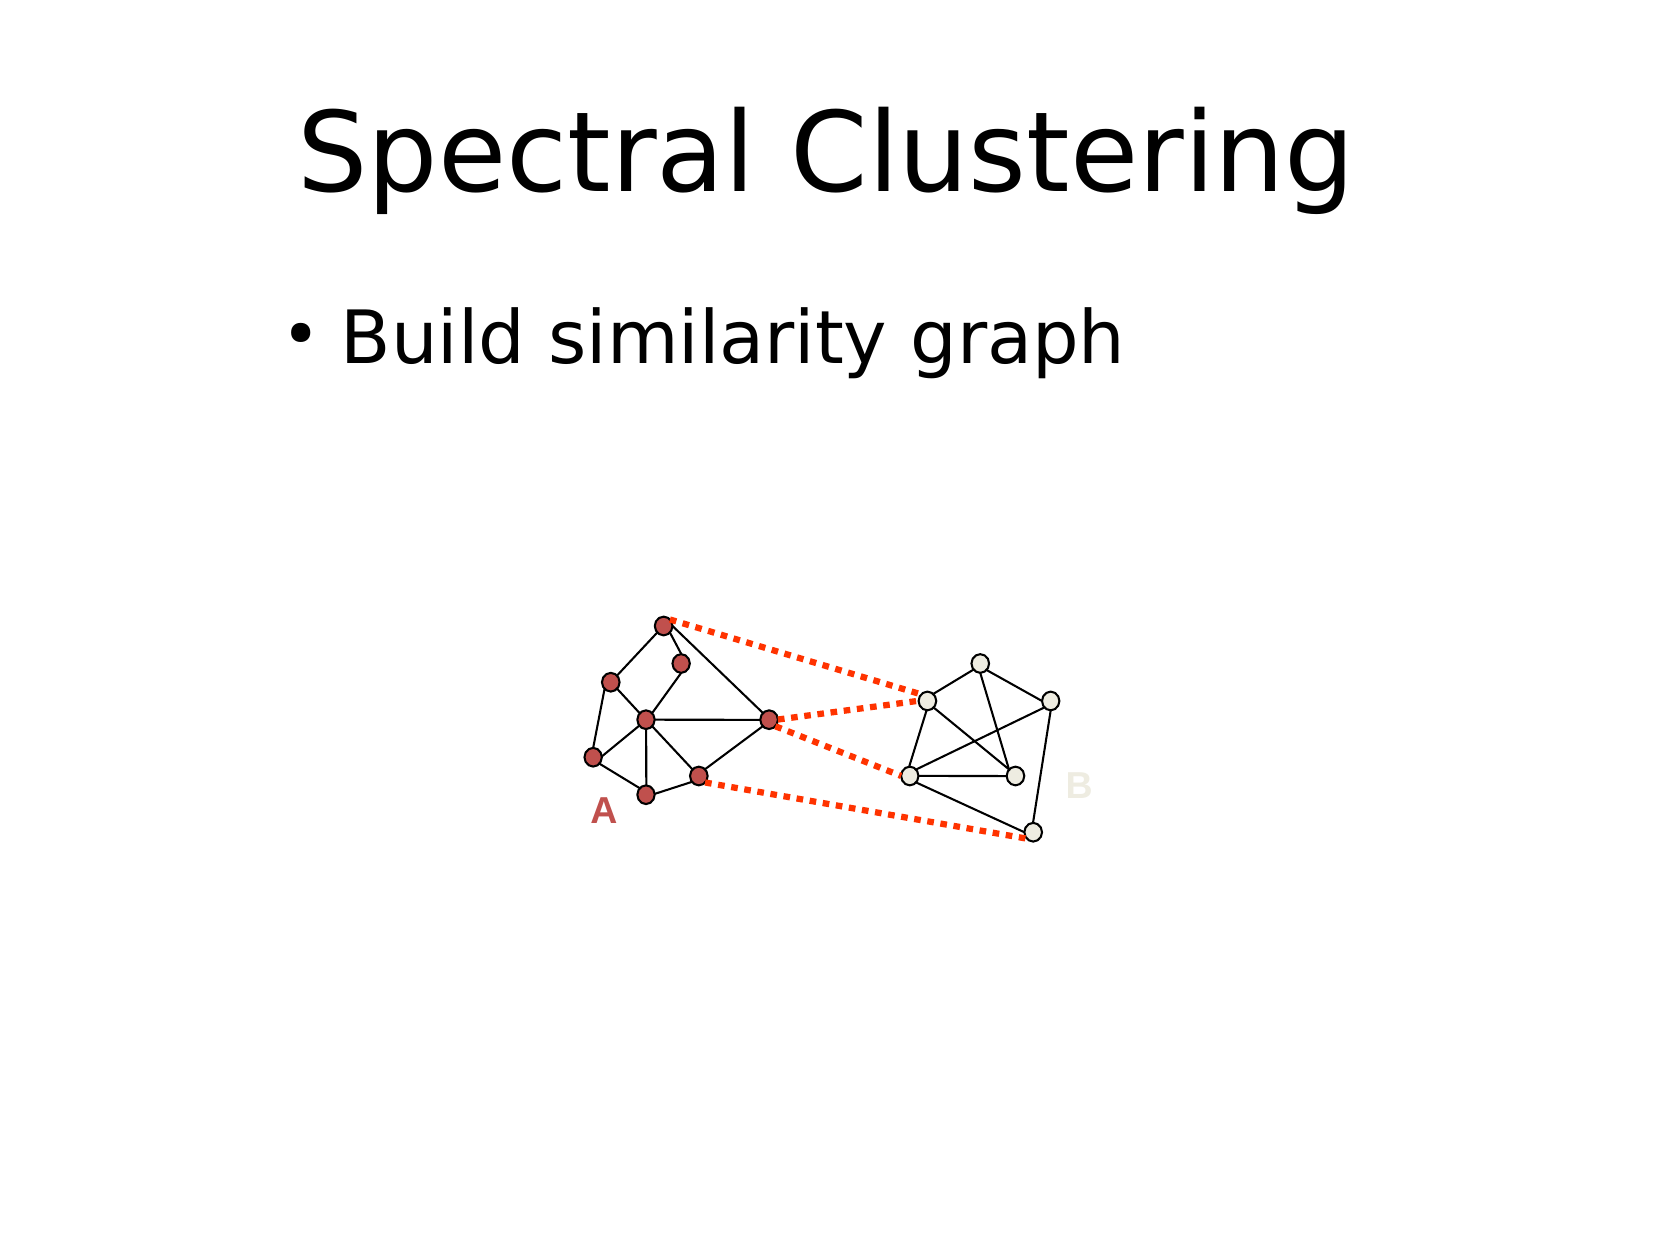

# Spectral Clustering
Build similarity graph
B
A